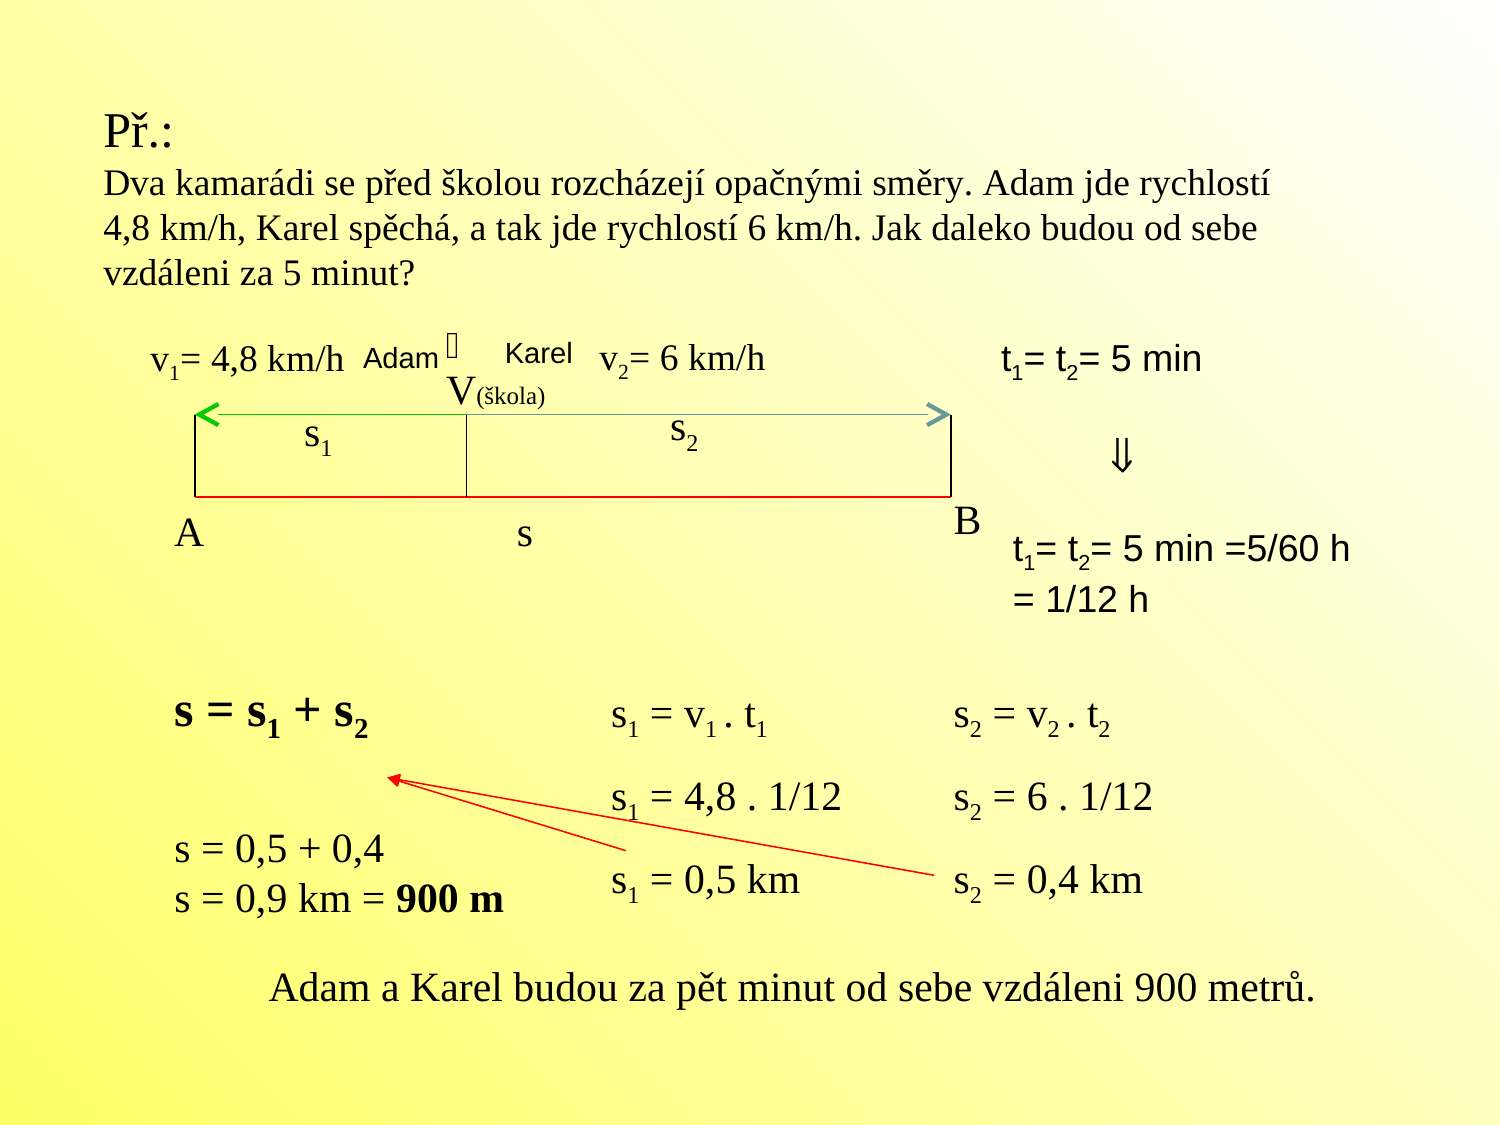

Př.:
Dva kamarádi se před školou rozcházejí opačnými směry. Adam jde rychlostí 4,8 km/h, Karel spěchá, a tak jde rychlostí 6 km/h. Jak daleko budou od sebe vzdáleni za 5 minut?

v2= 6 km/h
v1= 4,8 km/h
Karel
t1= t2= 5 min
Adam
V(škola)
s2
s1

B
A
s
t1= t2= 5 min =5/60 h = 1/12 h
s = s1 + s2
s1 = v1 . t1
s1 = 4,8 . 1/12
s1 = 0,5 km
s2 = v2 . t2
s2 = 6 . 1/12
s2 = 0,4 km
s = 0,5 + 0,4
s = 0,9 km = 900 m
Adam a Karel budou za pět minut od sebe vzdáleni 900 metrů.